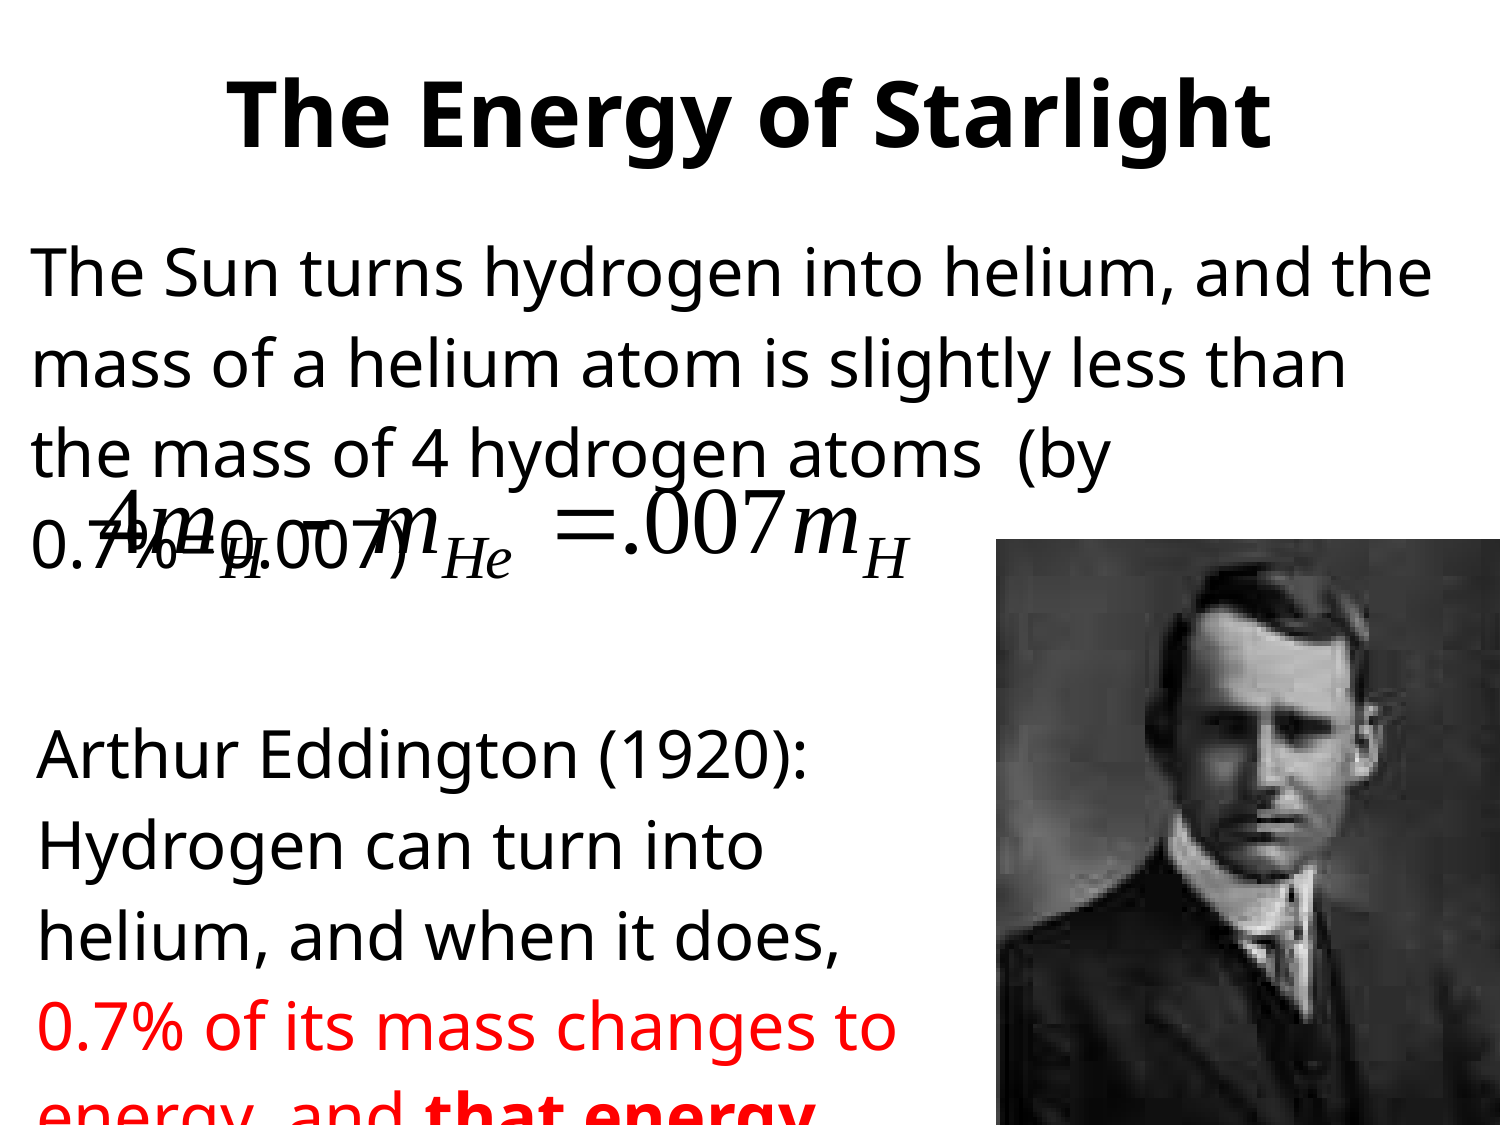

# The Energy of Starlight
The Sun turns hydrogen into helium, and the mass of a helium atom is slightly less than
the mass of 4 hydrogen atoms (by 0.7%=0.007)
Arthur Eddington (1920):
Hydrogen can turn into helium, and when it does, 0.7% of its mass changes to energy, and that energy powers the Sun